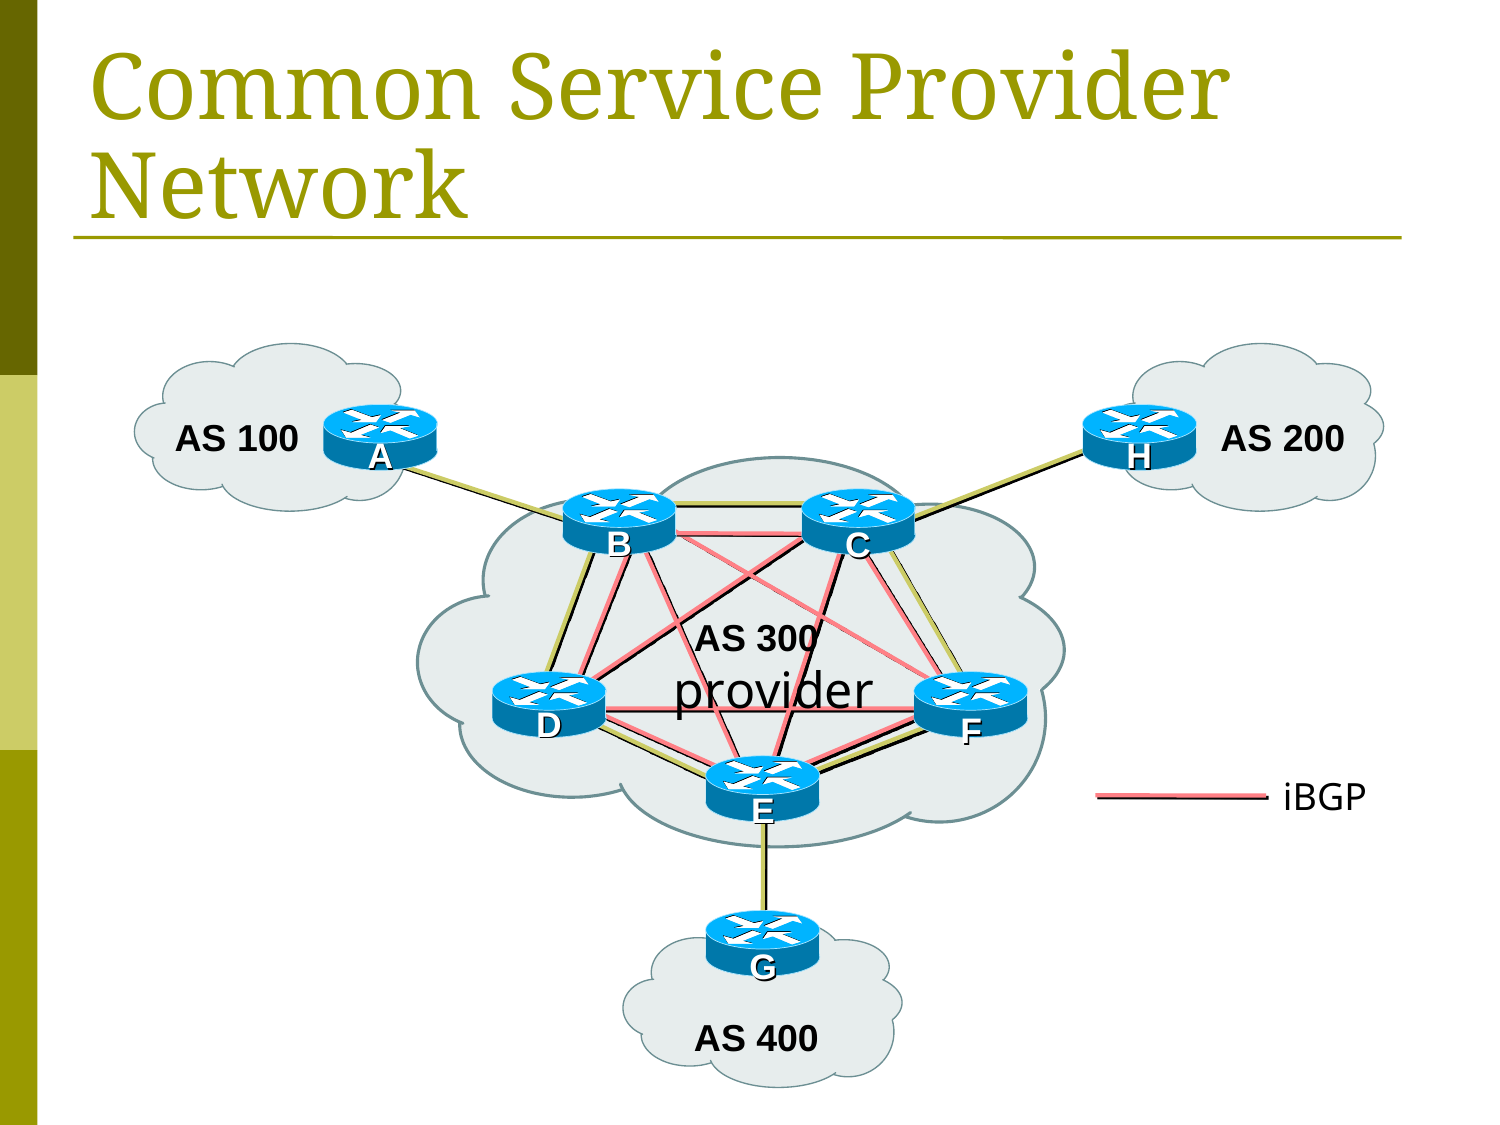

# Common Service Provider Network
AS 100
AS 200
A
H
B
C
AS 300
provider
D
F
E
G
AS 400
iBGP